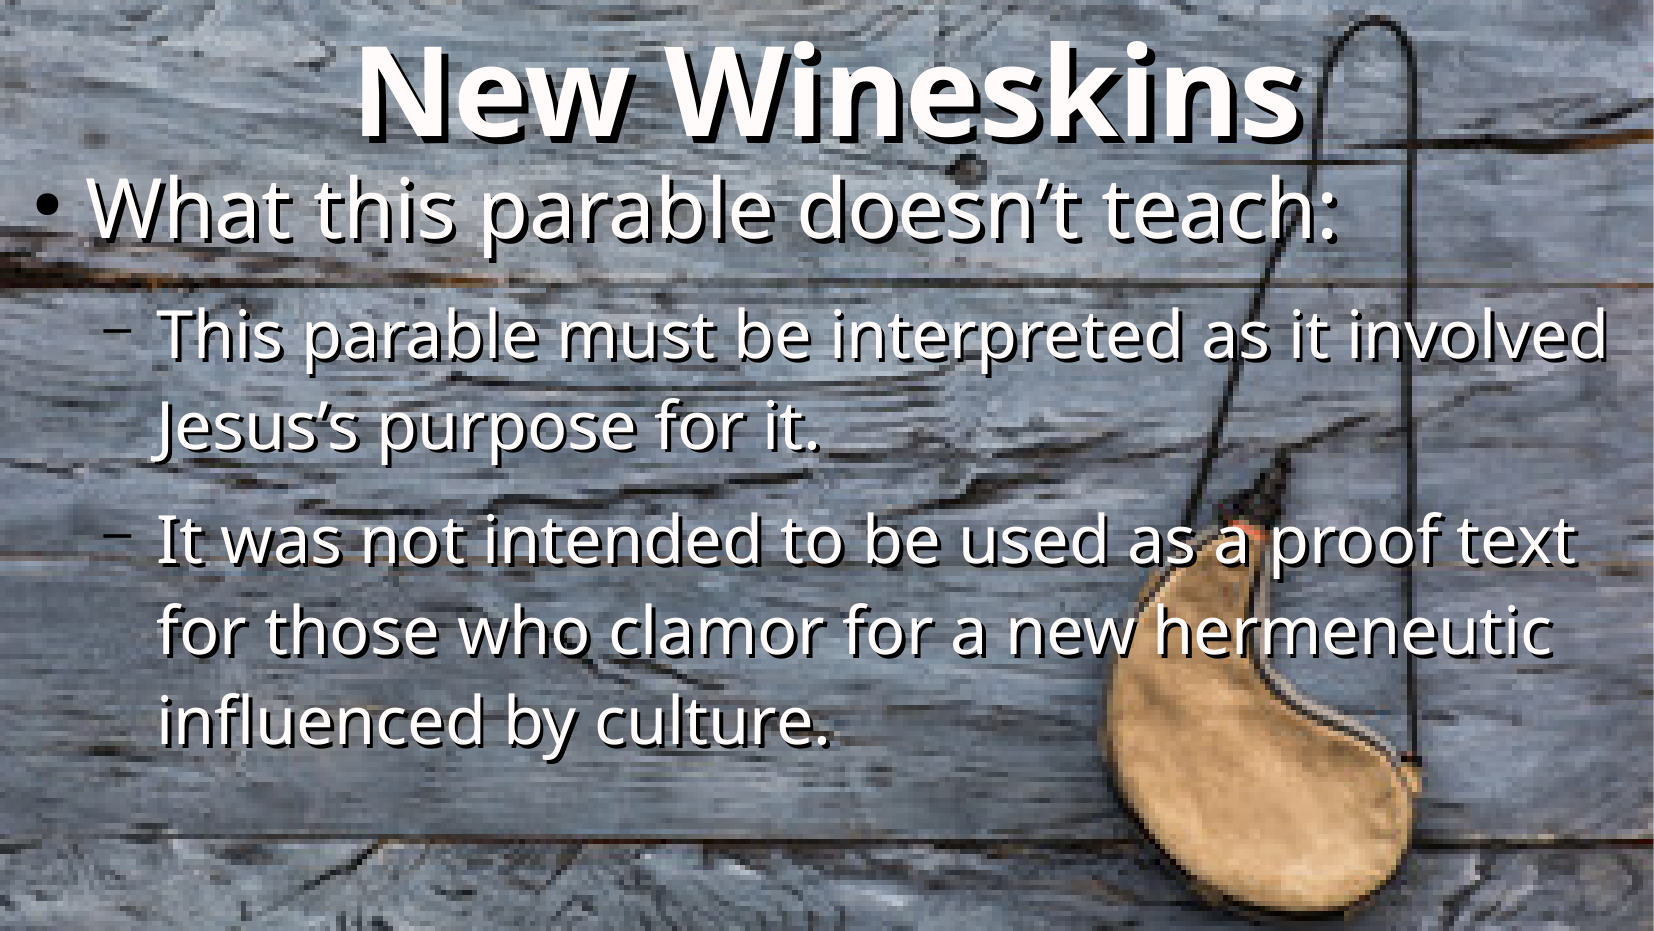

# New Wineskins
What this parable doesn’t teach:
This parable must be interpreted as it involved Jesus’s purpose for it.
It was not intended to be used as a proof text for those who clamor for a new hermeneutic influenced by culture.